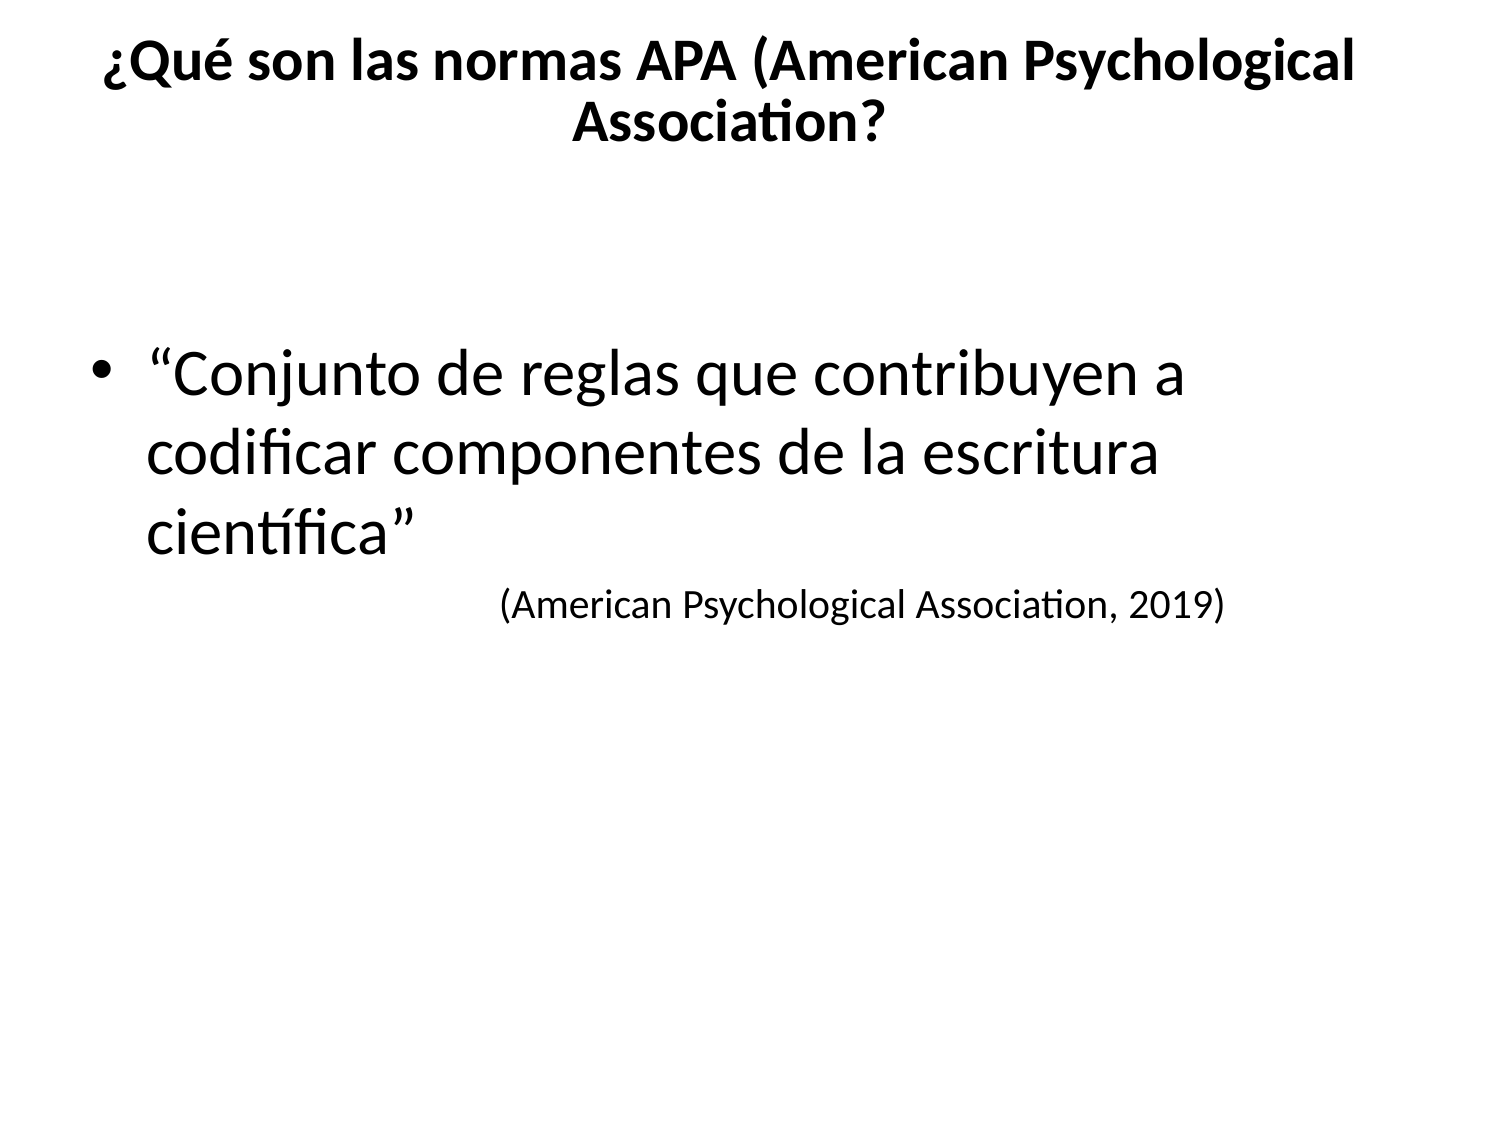

¿Qué son las normas APA (American Psychological Association?
“Conjunto de reglas que contribuyen a codificar componentes de la escritura científica”
 (American Psychological Association, 2019)